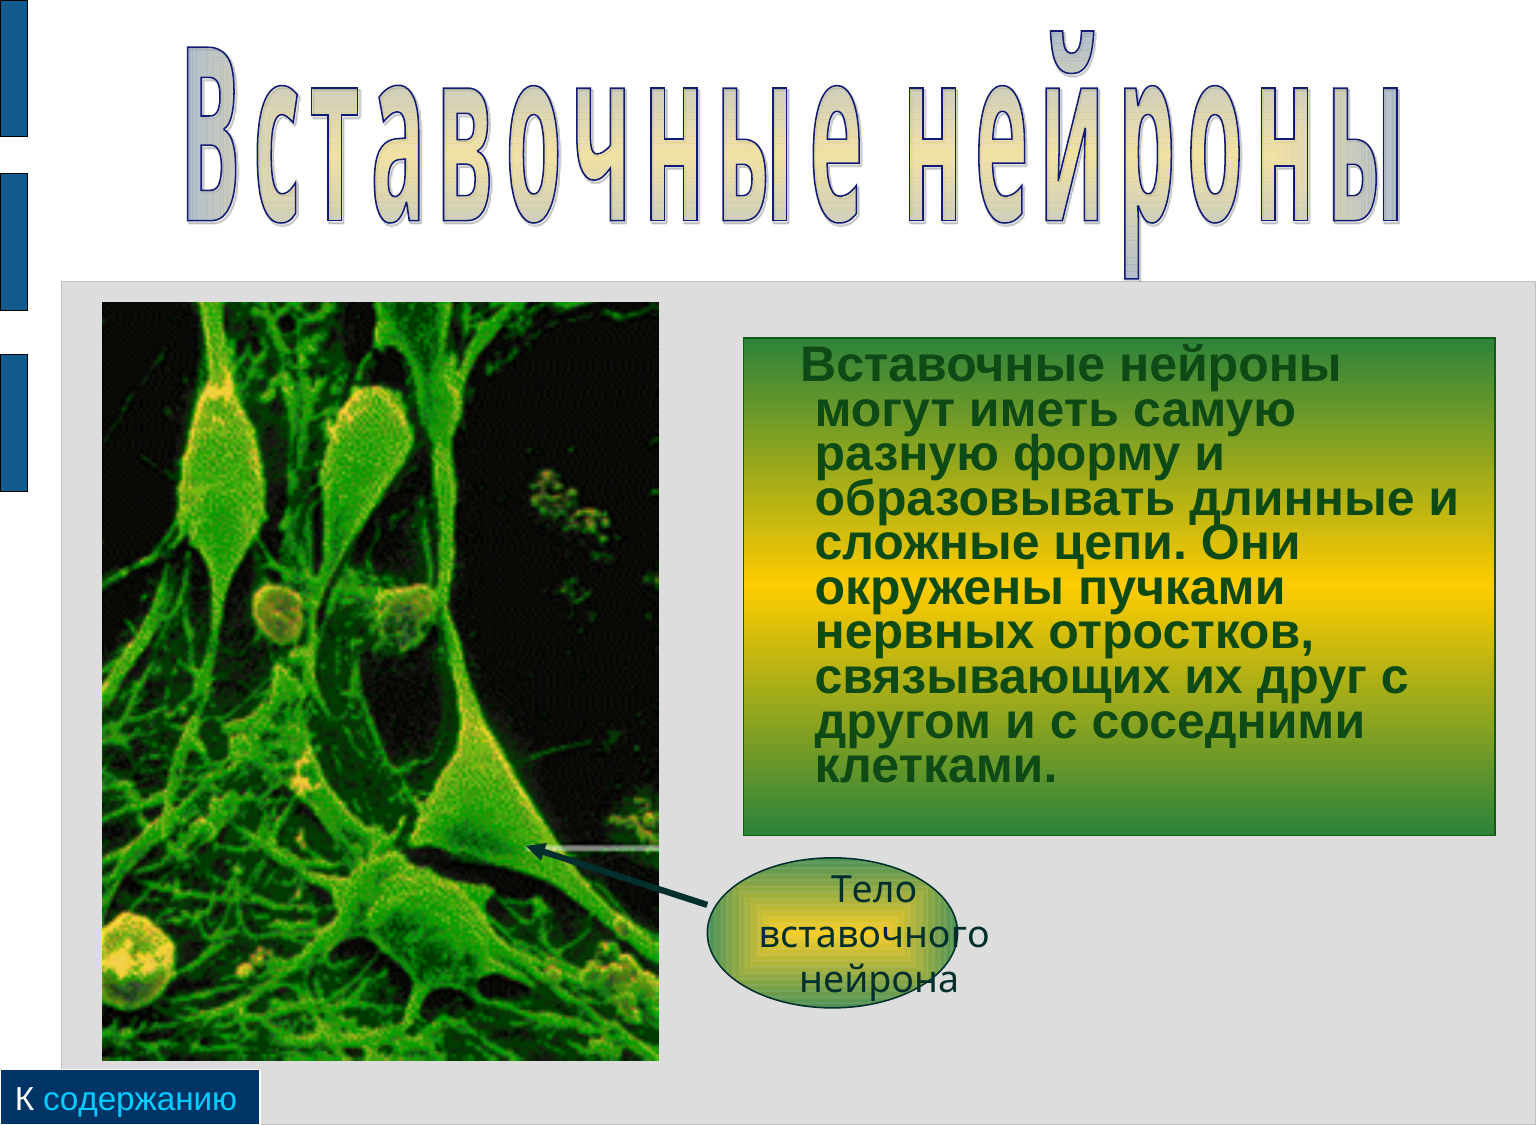

Вставочные нейроны
# Вставочные нейроны могут иметь самую разную форму и образовывать длинные и сложные цепи. Они окружены пучками нервных отростков, связывающих их друг с другом и с соседними клетками.
Тело
вставочного
нейрона
К содержанию